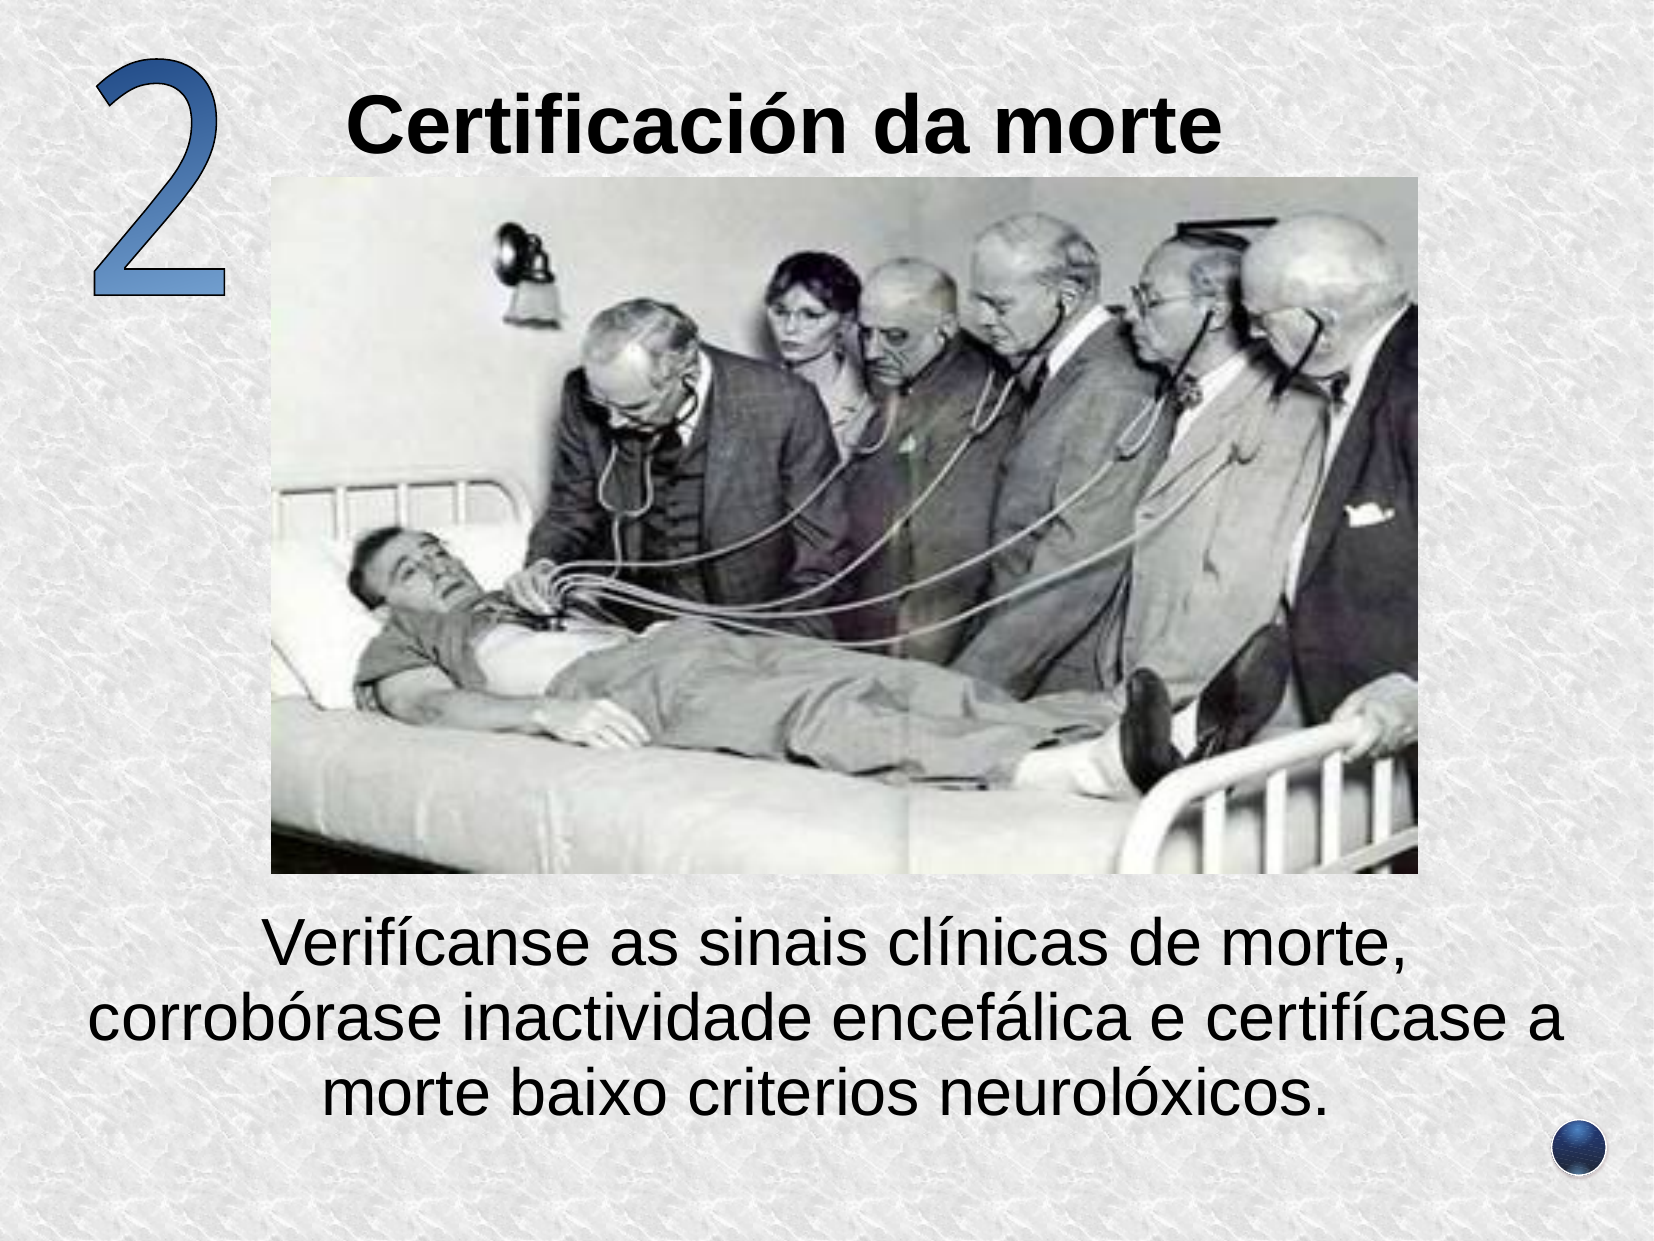

2
Certificación da morte
 Verifícanse as sinais clínicas de morte, corrobórase inactividade encefálica e certifícase a morte baixo criterios neurolóxicos.